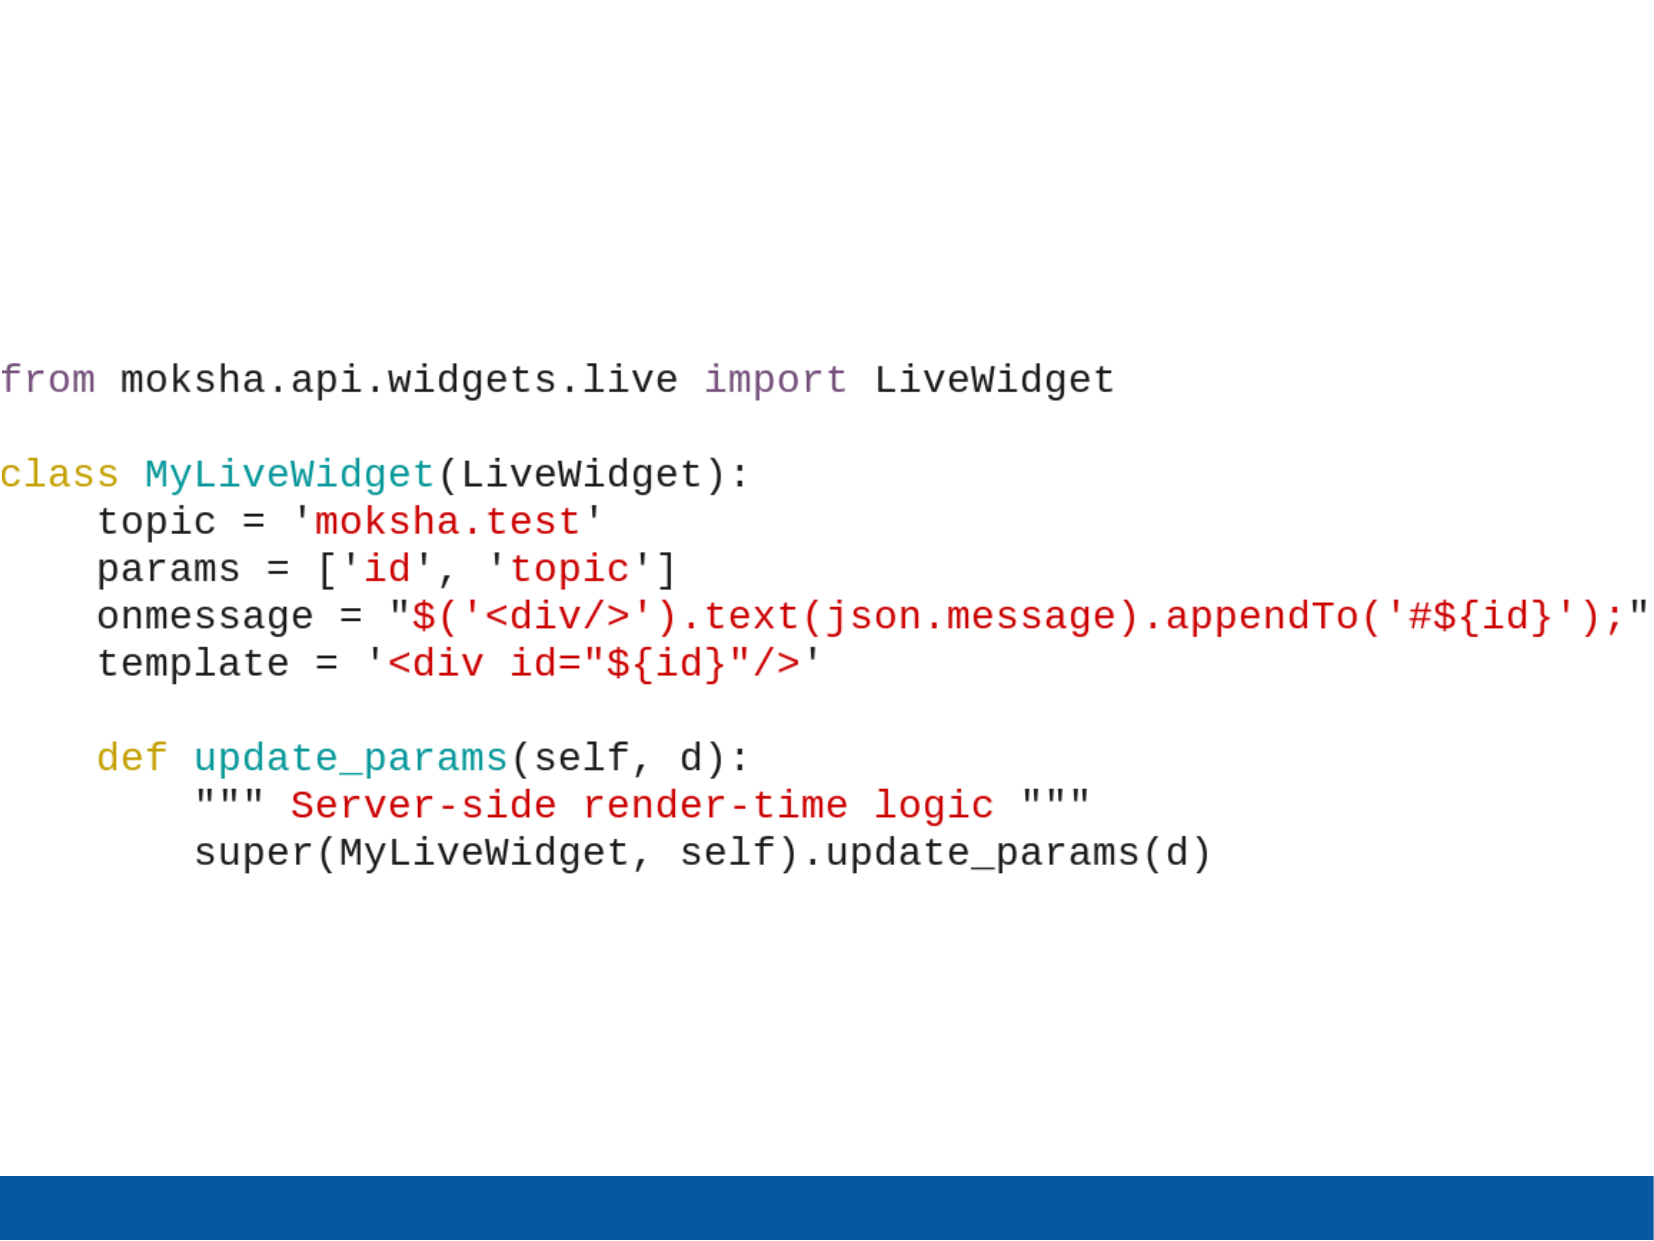

# from moksha.api.widgets.live import LiveWidget
class MyLiveWidget(LiveWidget):
 topic = 'moksha.test'
 params = ['id', 'topic']
 onmessage = "$('<div/>').text(json.message).appendTo('#${id}');"
 template = '<div id="${id}"/>'
 def update_params(self, d):
 """ Server-side render-time logic """
 super(MyLiveWidget, self).update_params(d)